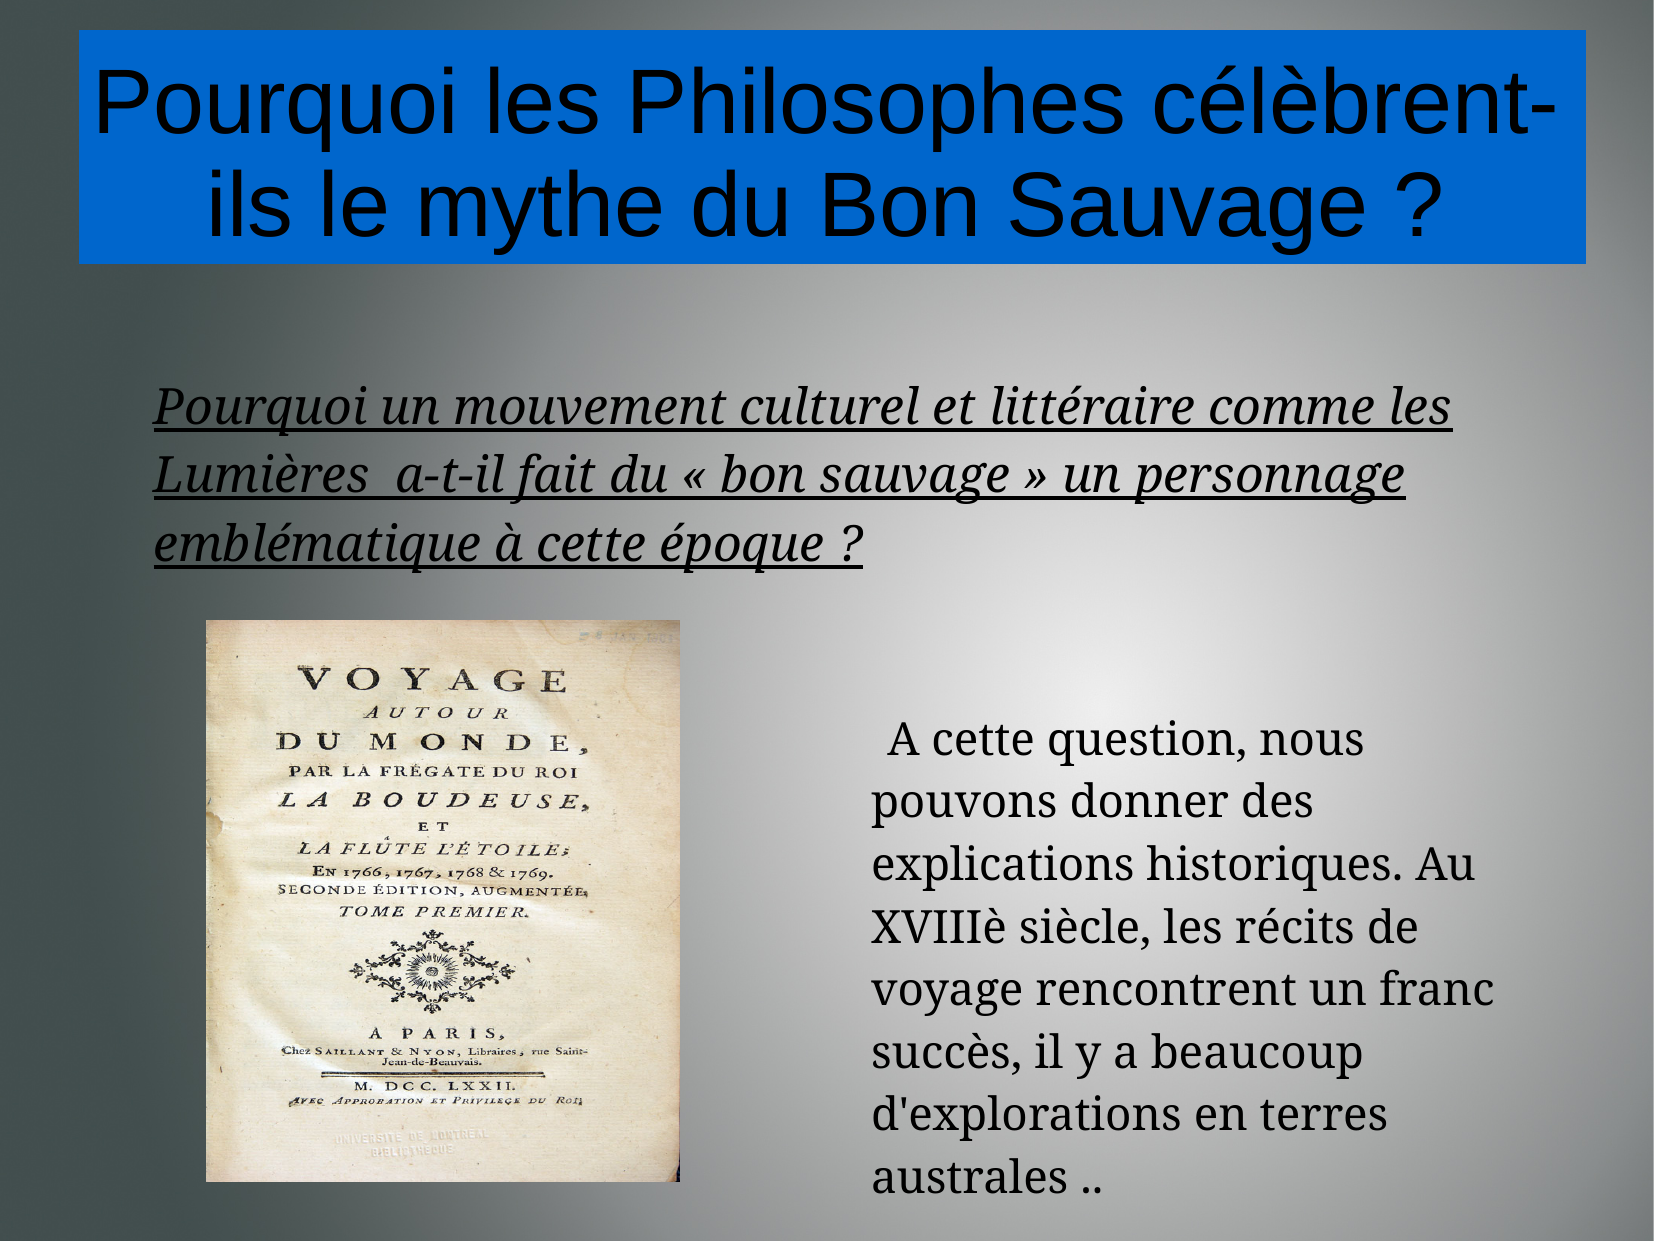

| |
| --- |
# Pourquoi les Philosophes célèbrent-ils le mythe du Bon Sauvage ?
Pourquoi un mouvement culturel et littéraire comme les Lumières a-t-il fait du « bon sauvage » un personnage emblématique à cette époque ?
A cette question, nous pouvons donner des explications historiques. Au XVIIIè siècle, les récits de voyage rencontrent un franc succès, il y a beaucoup d'explorations en terres australes ..